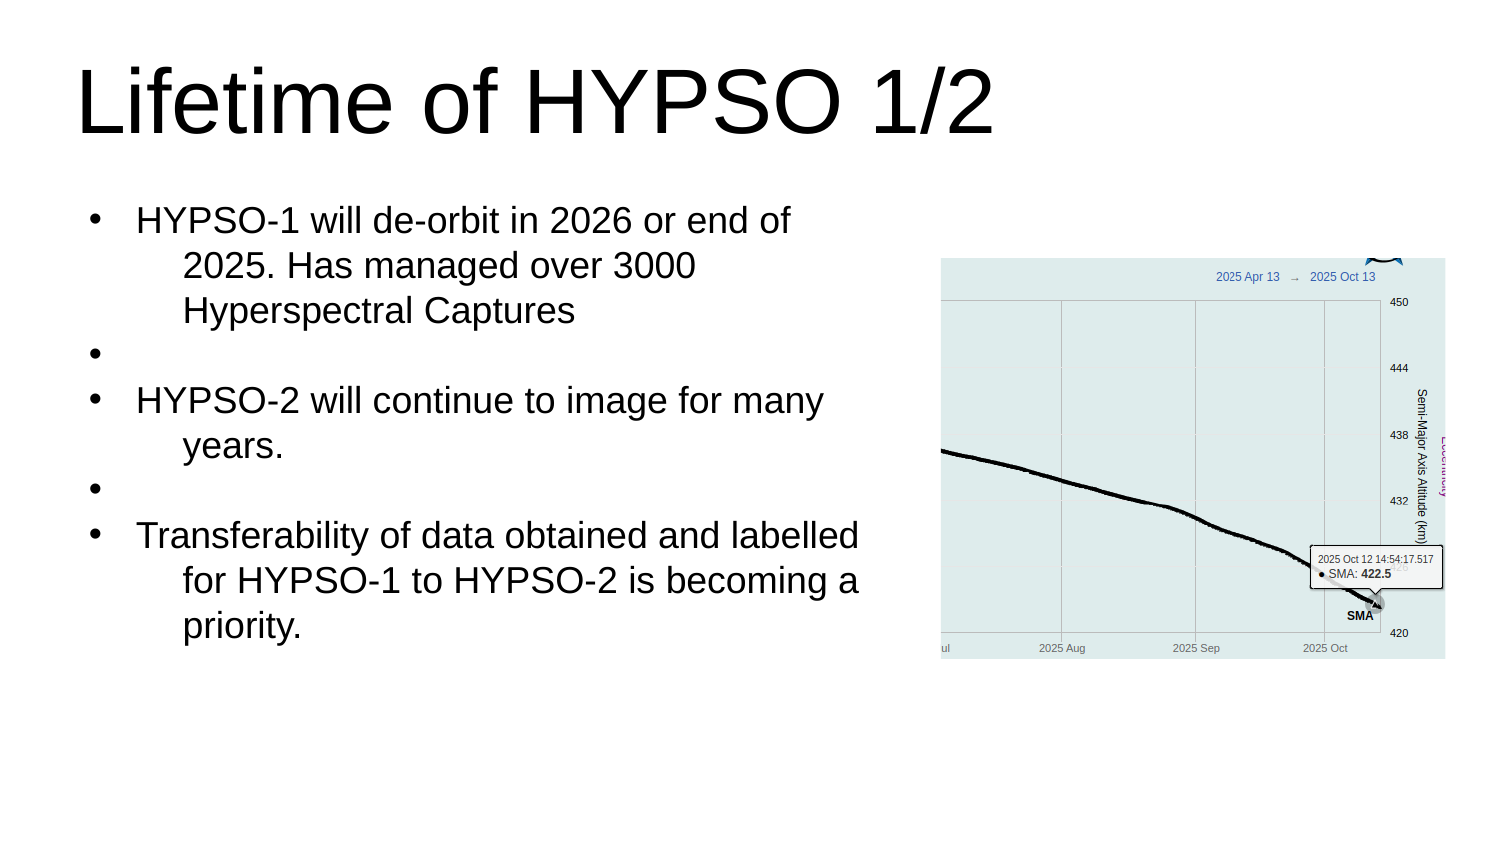

# Lifetime of HYPSO 1/2
HYPSO-1 will de-orbit in 2026 or end of 2025. Has managed over 3000 Hyperspectral Captures
HYPSO-2 will continue to image for many years.
Transferability of data obtained and labelled for HYPSO-1 to HYPSO-2 is becoming a priority.